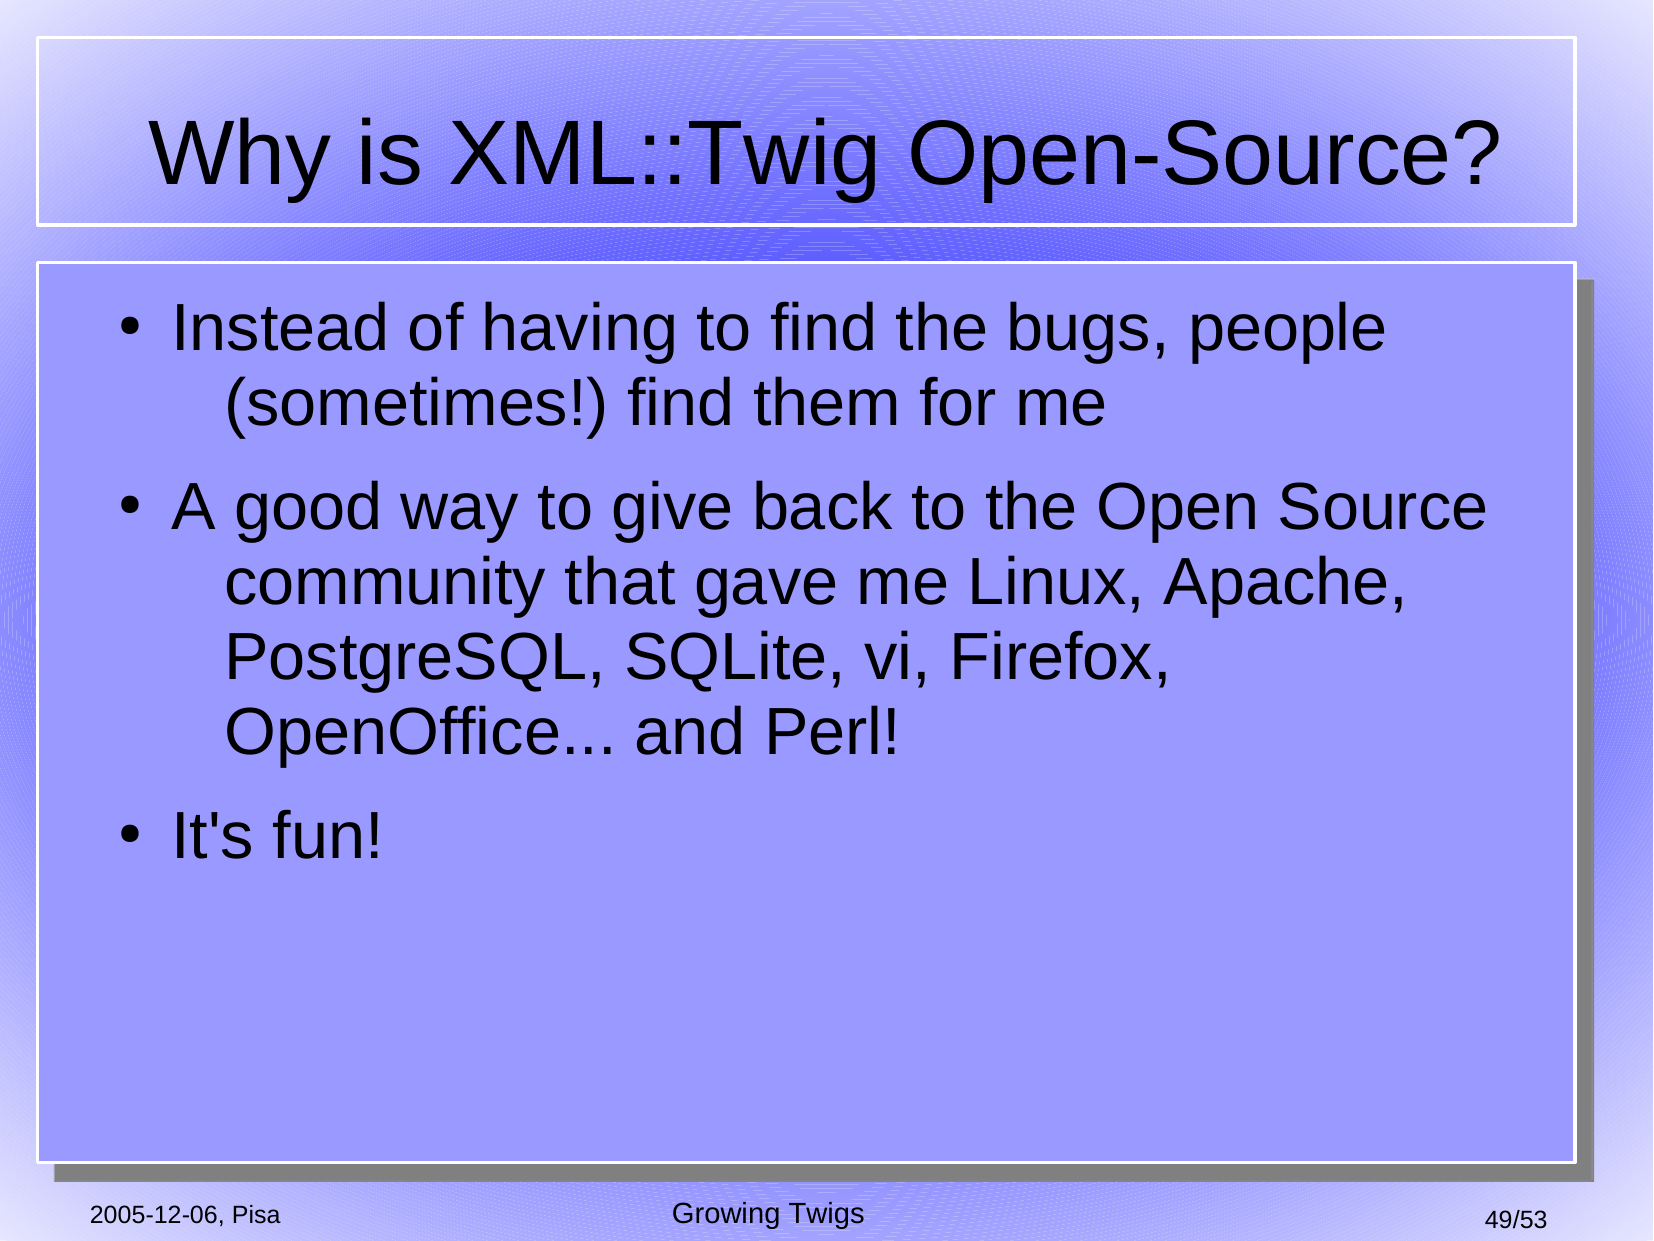

# Why is XML::Twig Open-Source?
Instead of having to find the bugs, people (sometimes!) find them for me
A good way to give back to the Open Source community that gave me Linux, Apache, PostgreSQL, SQLite, vi, Firefox, OpenOffice... and Perl!
It's fun!